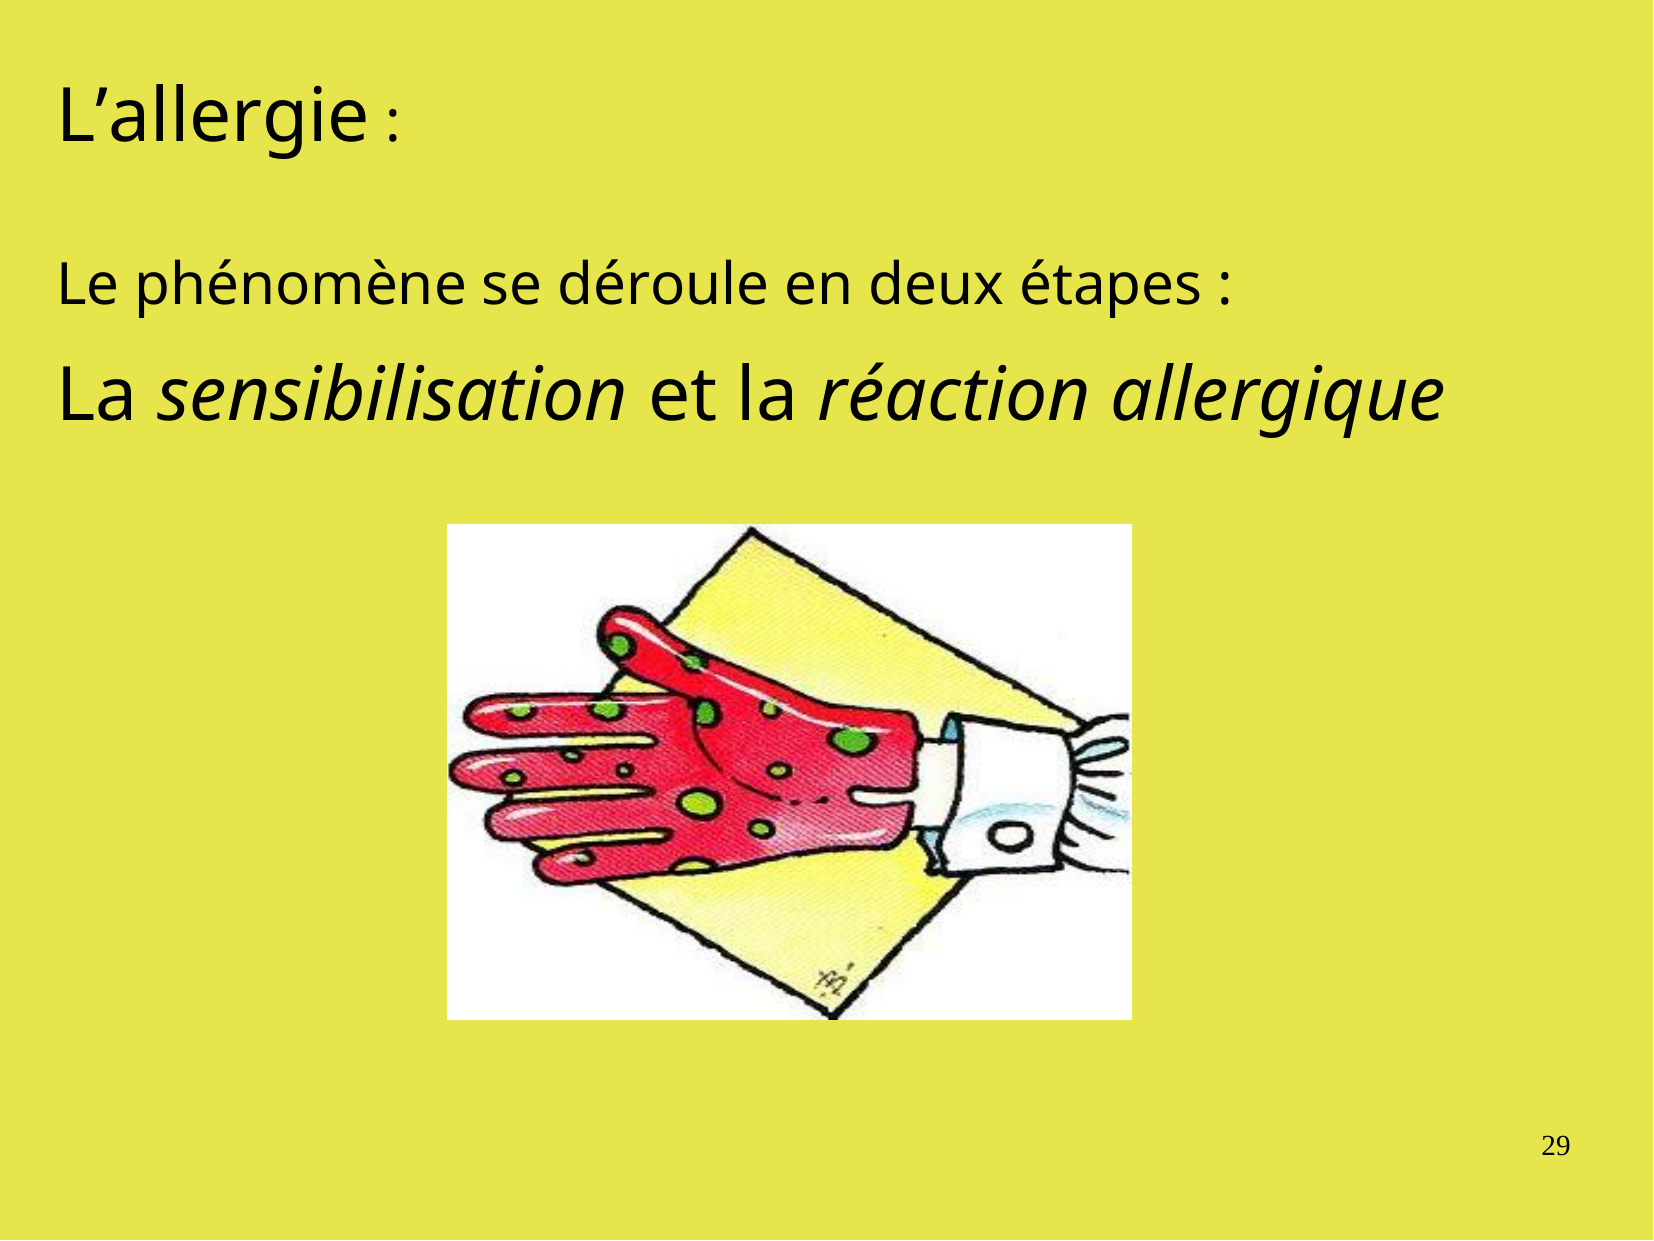

L’allergie :
Le phénomène se déroule en deux étapes :
La sensibilisation et la réaction allergique
29